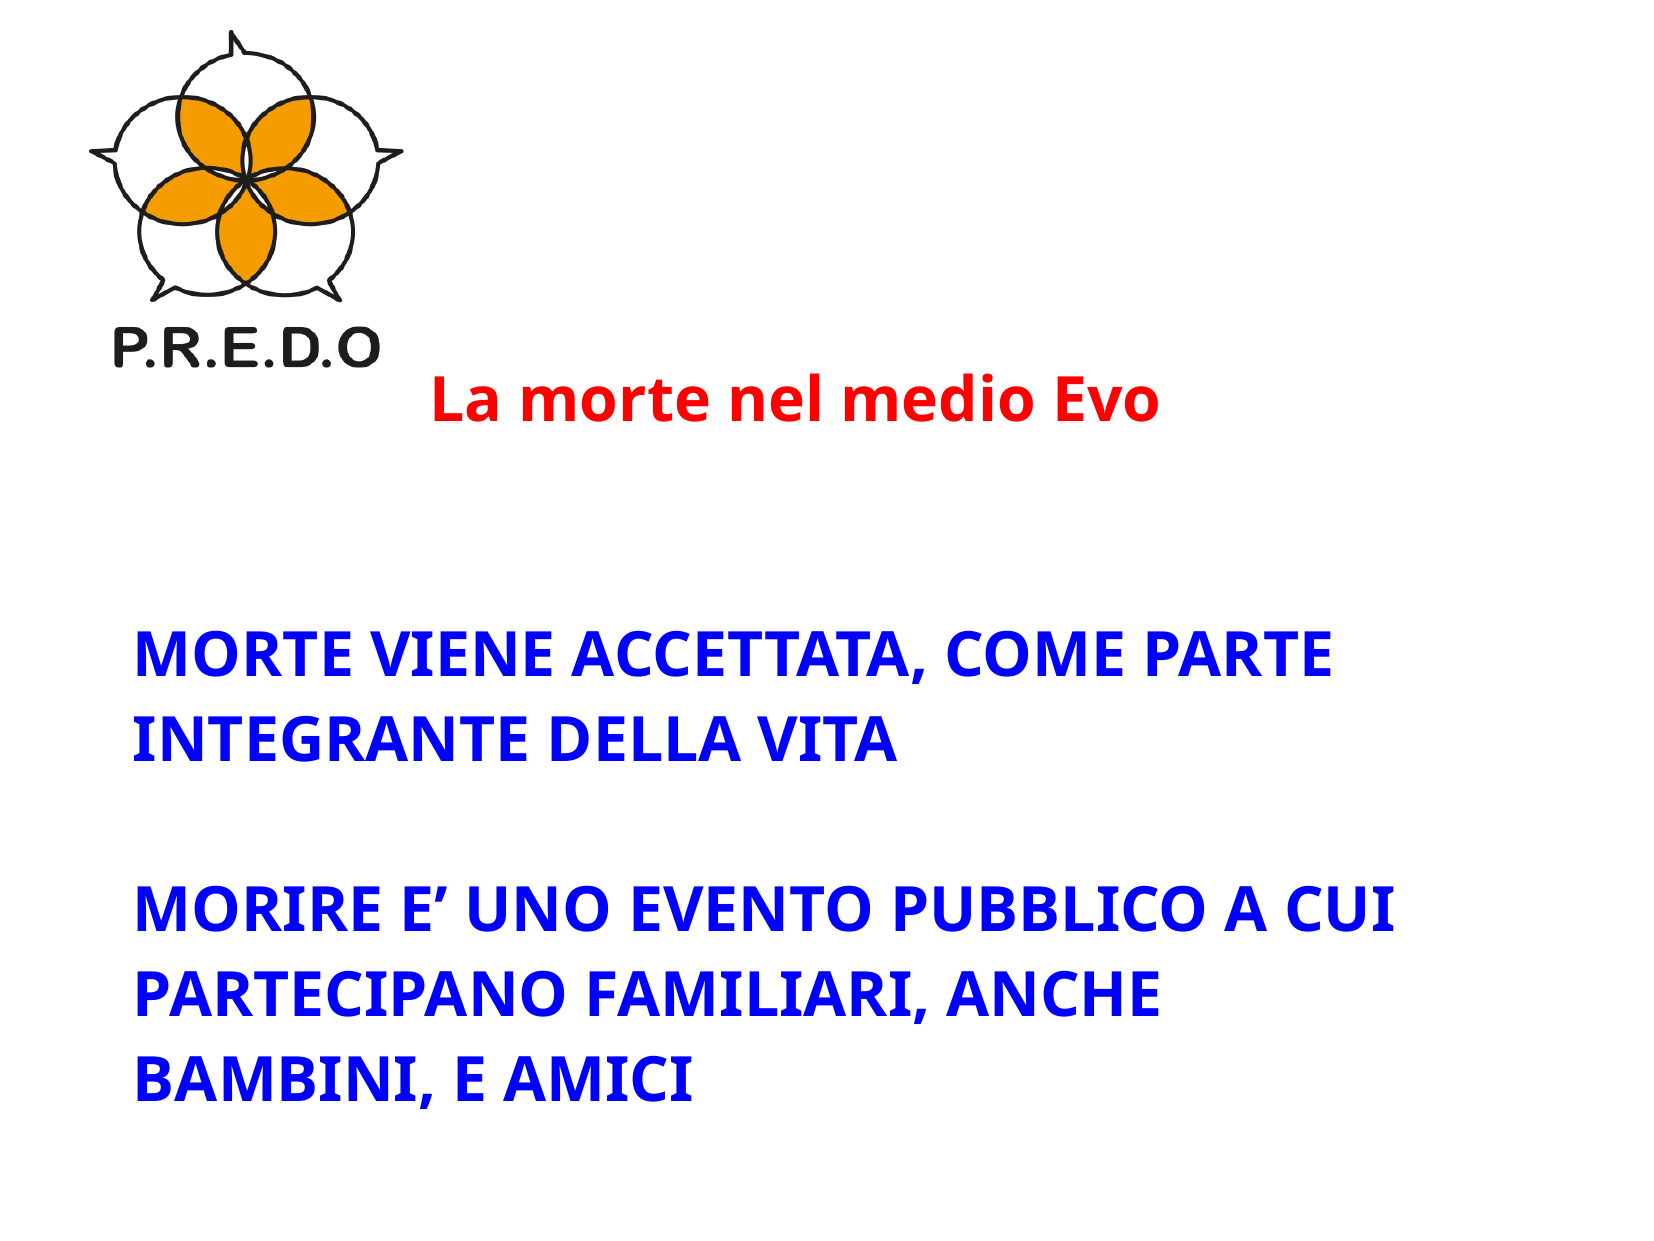

La morte nel medio Evo
MORTE VIENE ACCETTATA, COME PARTE
INTEGRANTE DELLA VITA
MORIRE E’ UNO EVENTO PUBBLICO A CUI PARTECIPANO FAMILIARI, ANCHE BAMBINI, E AMICI